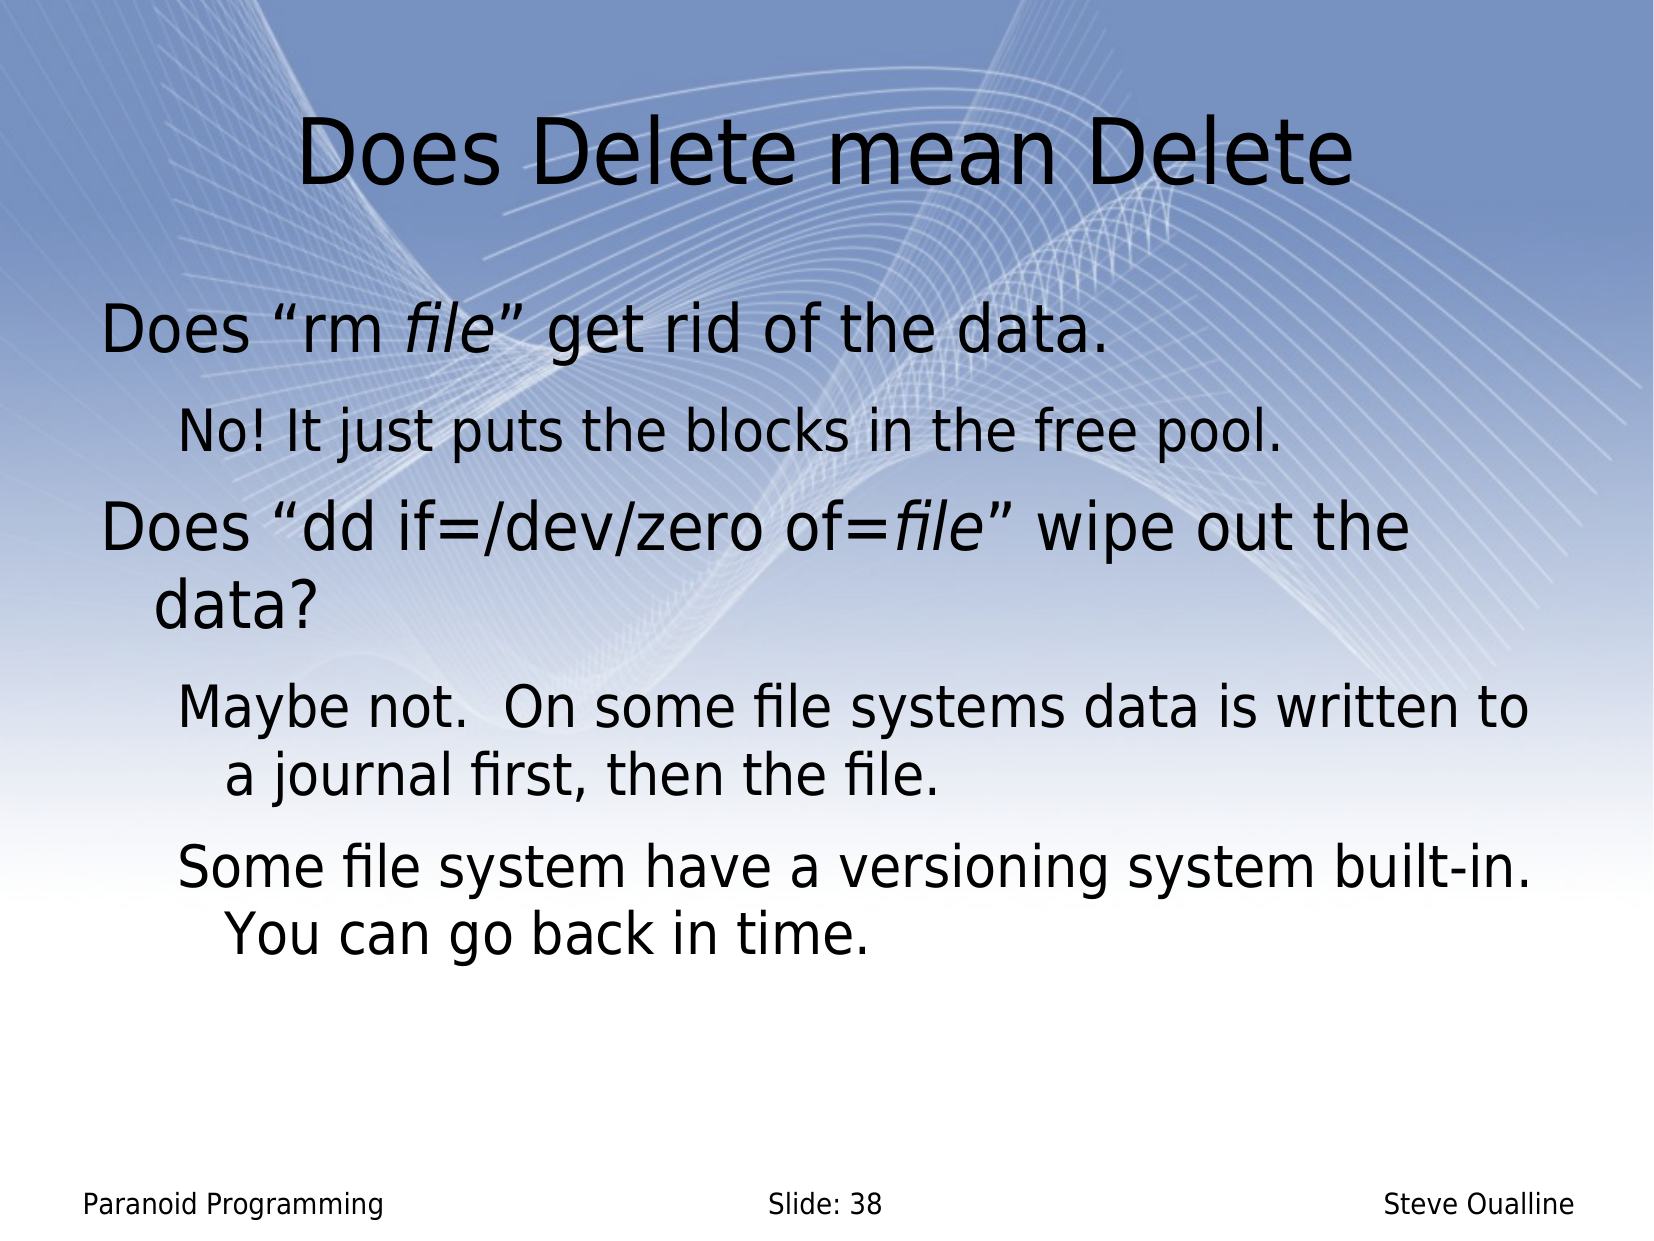

# Does Delete mean Delete
Does “rm file” get rid of the data.
No! It just puts the blocks in the free pool.
Does “dd if=/dev/zero of=file” wipe out the data?
Maybe not. On some file systems data is written to a journal first, then the file.
Some file system have a versioning system built-in. You can go back in time.
Paranoid Programming
Steve Oualline
38